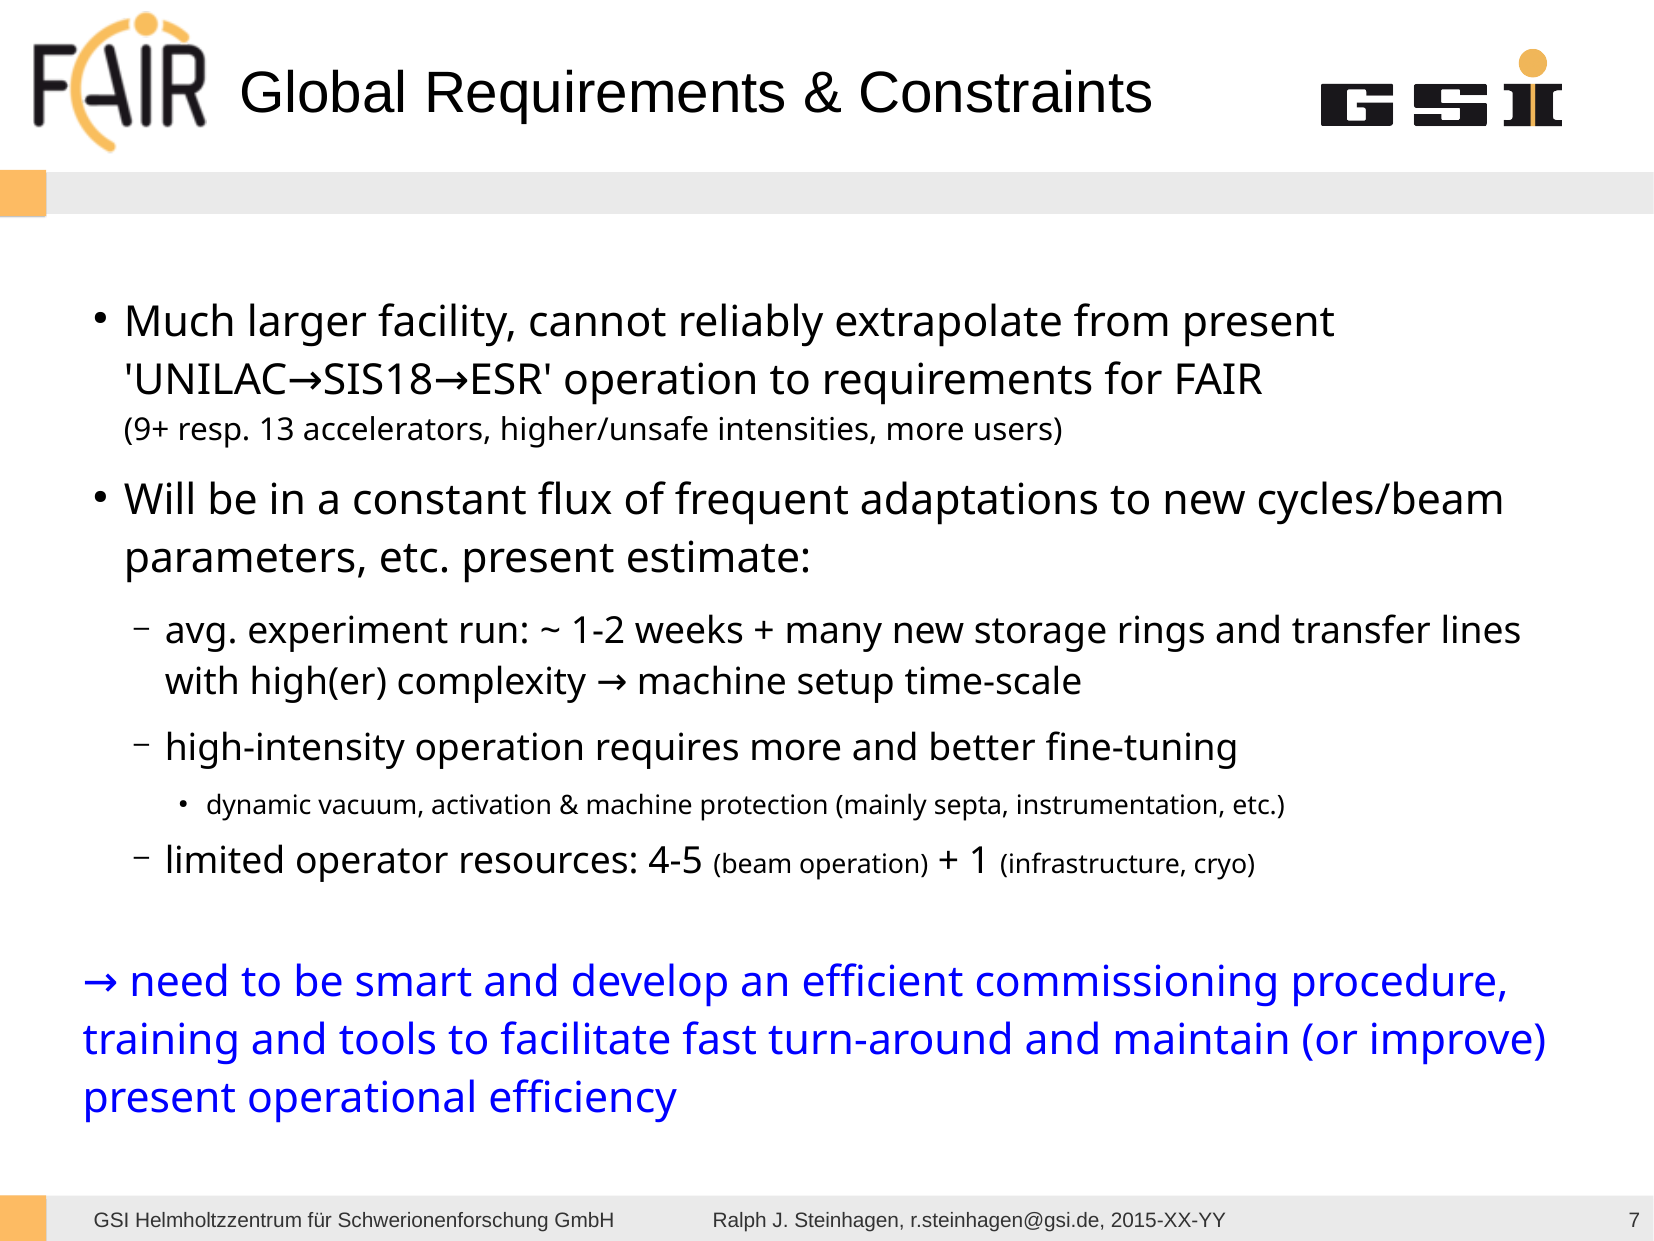

# Global Requirements & Constraints
Much larger facility, cannot reliably extrapolate from present 'UNILAC→SIS18→ESR' operation to requirements for FAIR (9+ resp. 13 accelerators, higher/unsafe intensities, more users)
Will be in a constant flux of frequent adaptations to new cycles/beam parameters, etc. present estimate:
avg. experiment run: ~ 1-2 weeks + many new storage rings and transfer lines with high(er) complexity → machine setup time-scale
high-intensity operation requires more and better fine-tuning
dynamic vacuum, activation & machine protection (mainly septa, instrumentation, etc.)
limited operator resources: 4-5 (beam operation) + 1 (infrastructure, cryo)
→ need to be smart and develop an efficient commissioning procedure, training and tools to facilitate fast turn-around and maintain (or improve) present operational efficiency